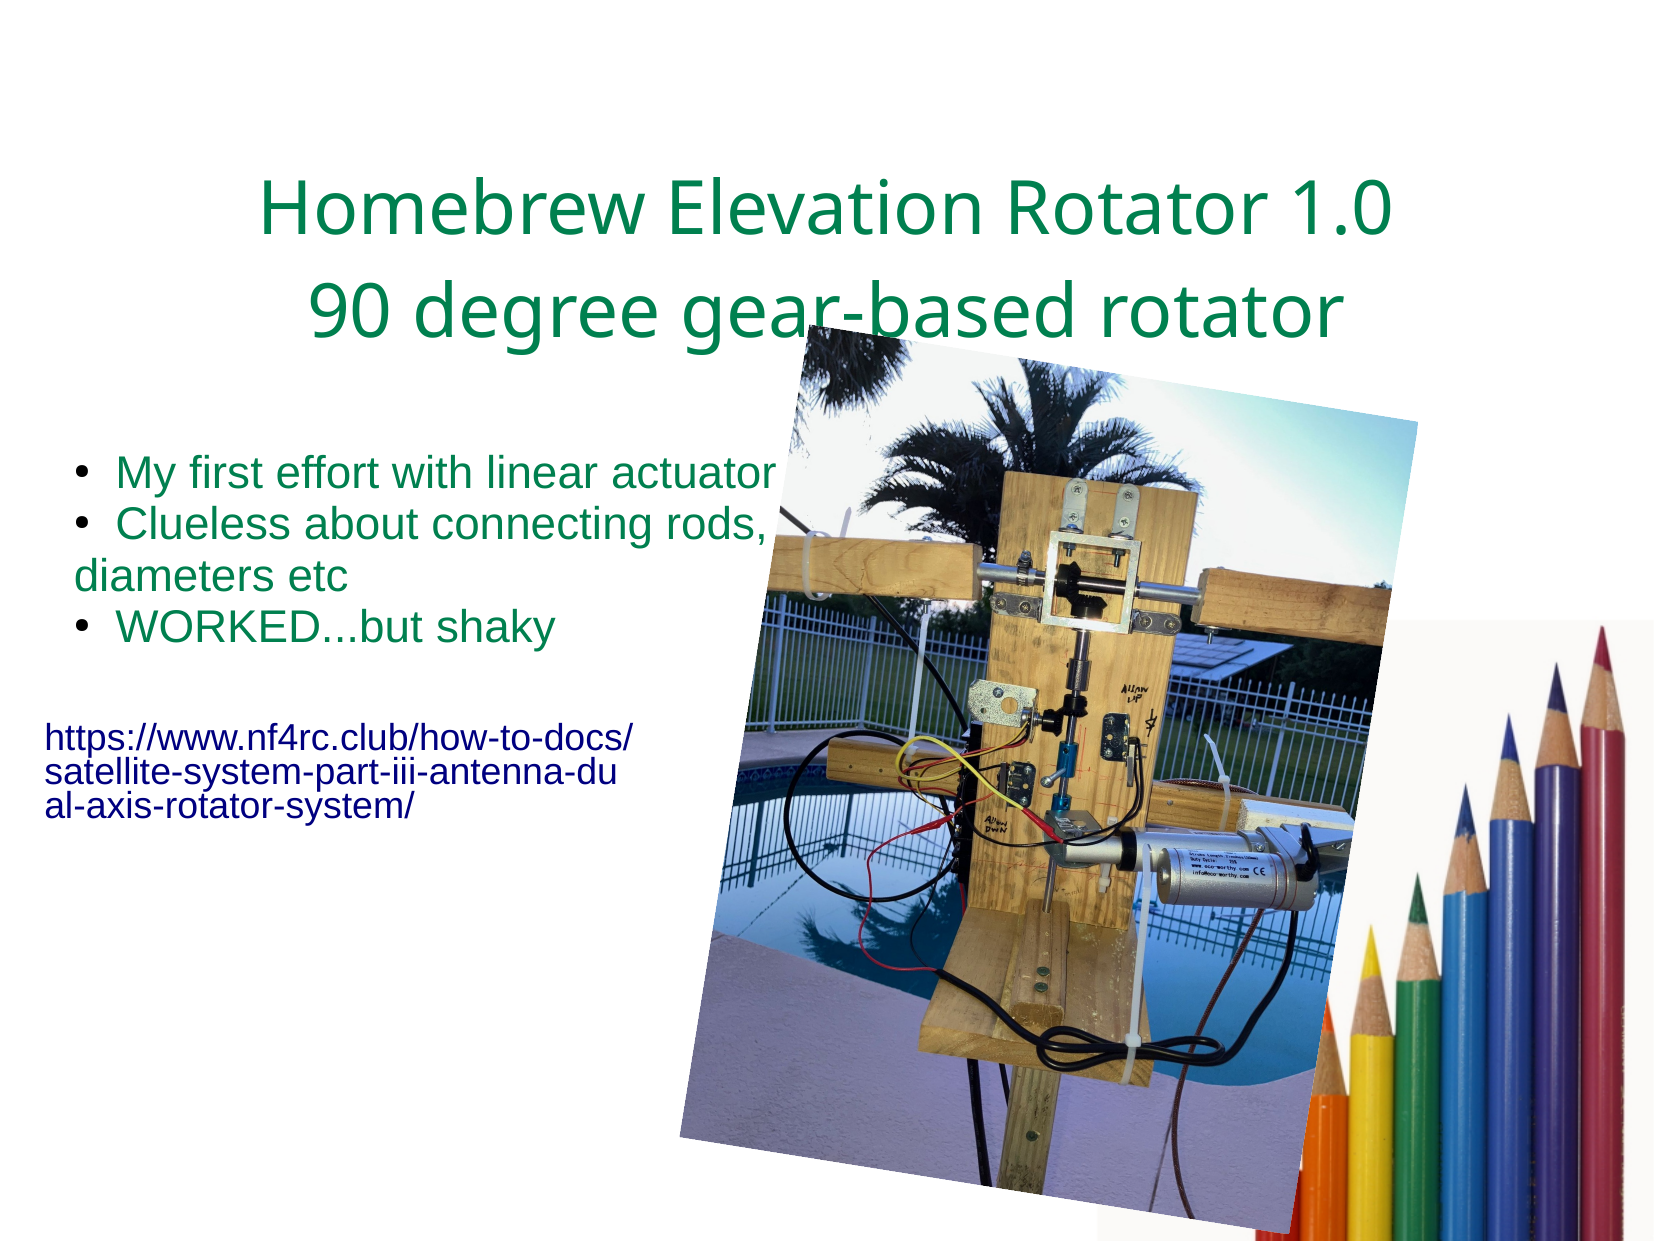

# Homebrew Elevation Rotator 1.0 90 degree gear-based rotator
 My first effort with linear actuator
 Clueless about connecting rods, diameters etc
 WORKED...but shaky
https://www.nf4rc.club/how-to-docs/satellite-system-part-iii-antenna-dual-axis-rotator-system/